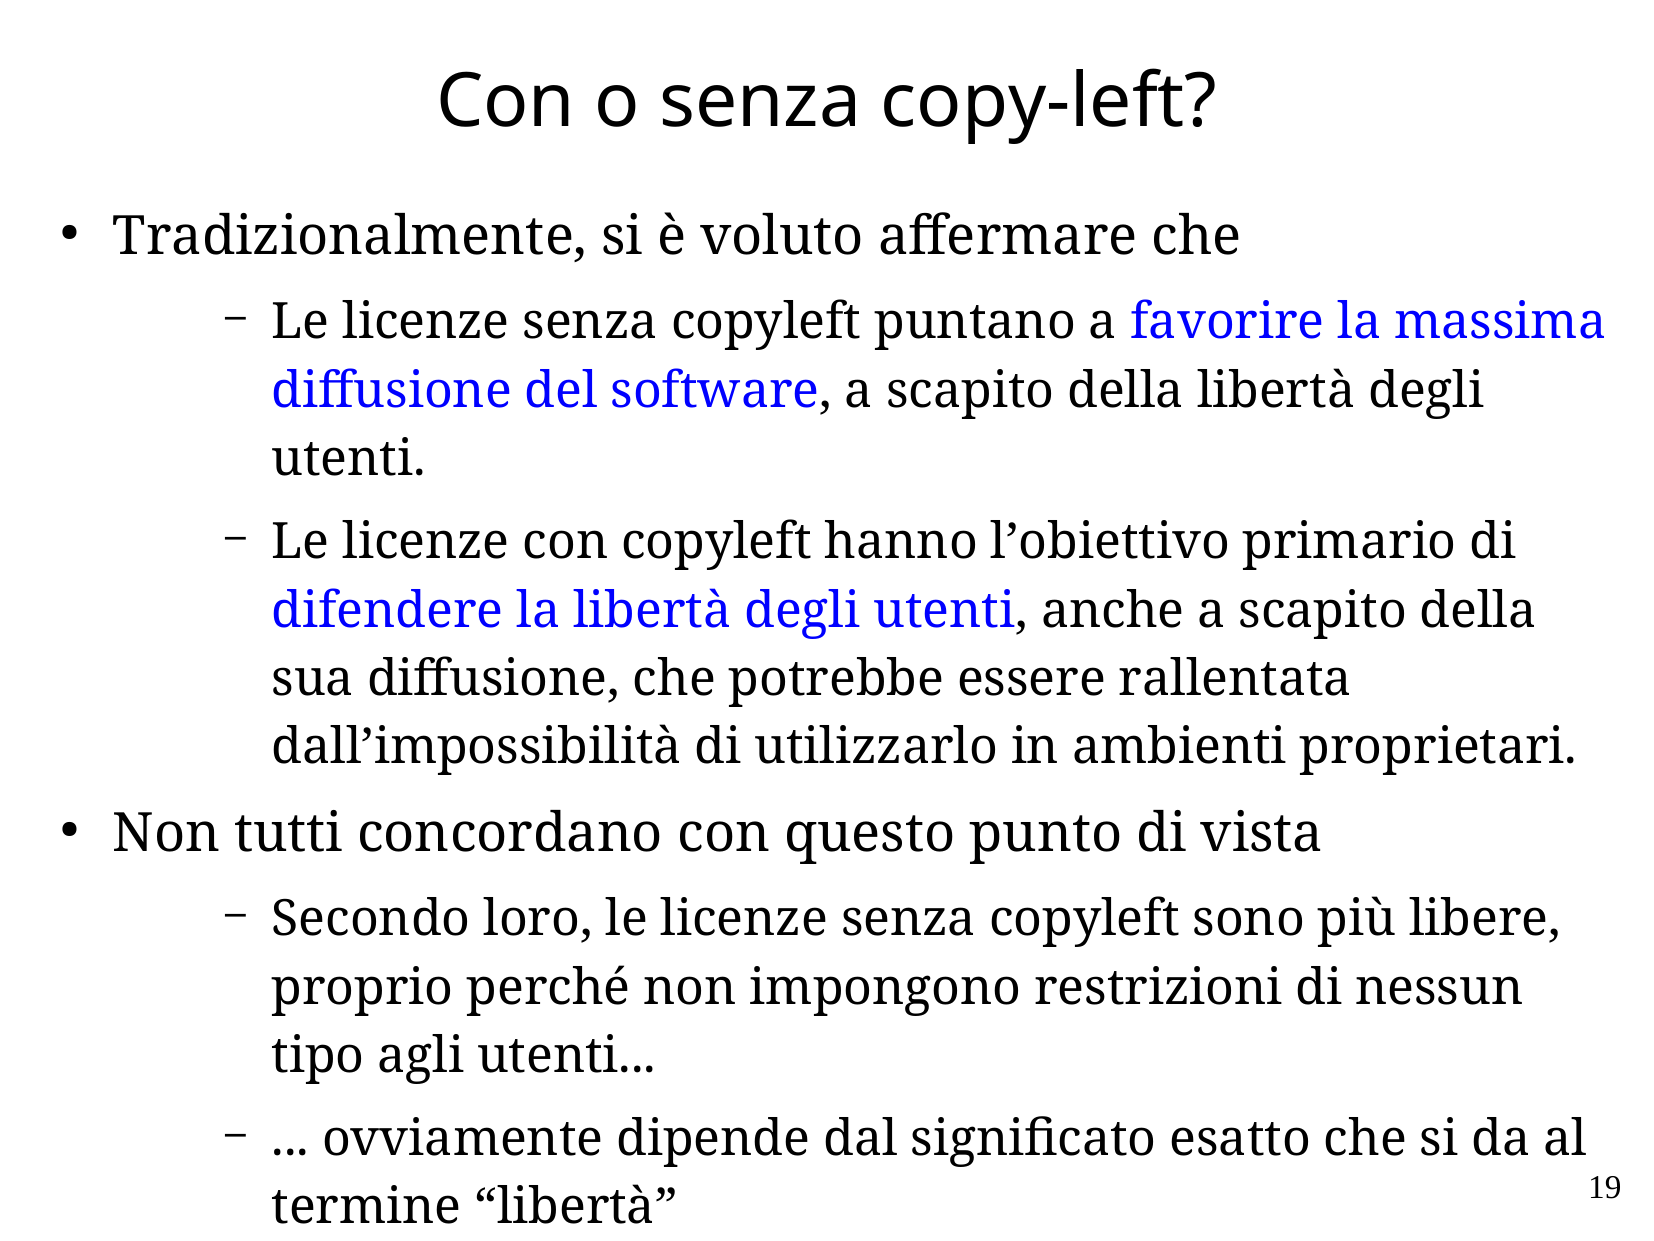

# Con o senza copy-left?
Tradizionalmente, si è voluto affermare che
Le licenze senza copyleft puntano a favorire la massima diffusione del software, a scapito della libertà degli utenti.
Le licenze con copyleft hanno l’obiettivo primario di difendere la libertà degli utenti, anche a scapito della sua diffusione, che potrebbe essere rallentata dall’impossibilità di utilizzarlo in ambienti proprietari.
Non tutti concordano con questo punto di vista
Secondo loro, le licenze senza copyleft sono più libere, proprio perché non impongono restrizioni di nessun tipo agli utenti...
... ovviamente dipende dal significato esatto che si da al termine “libertà”